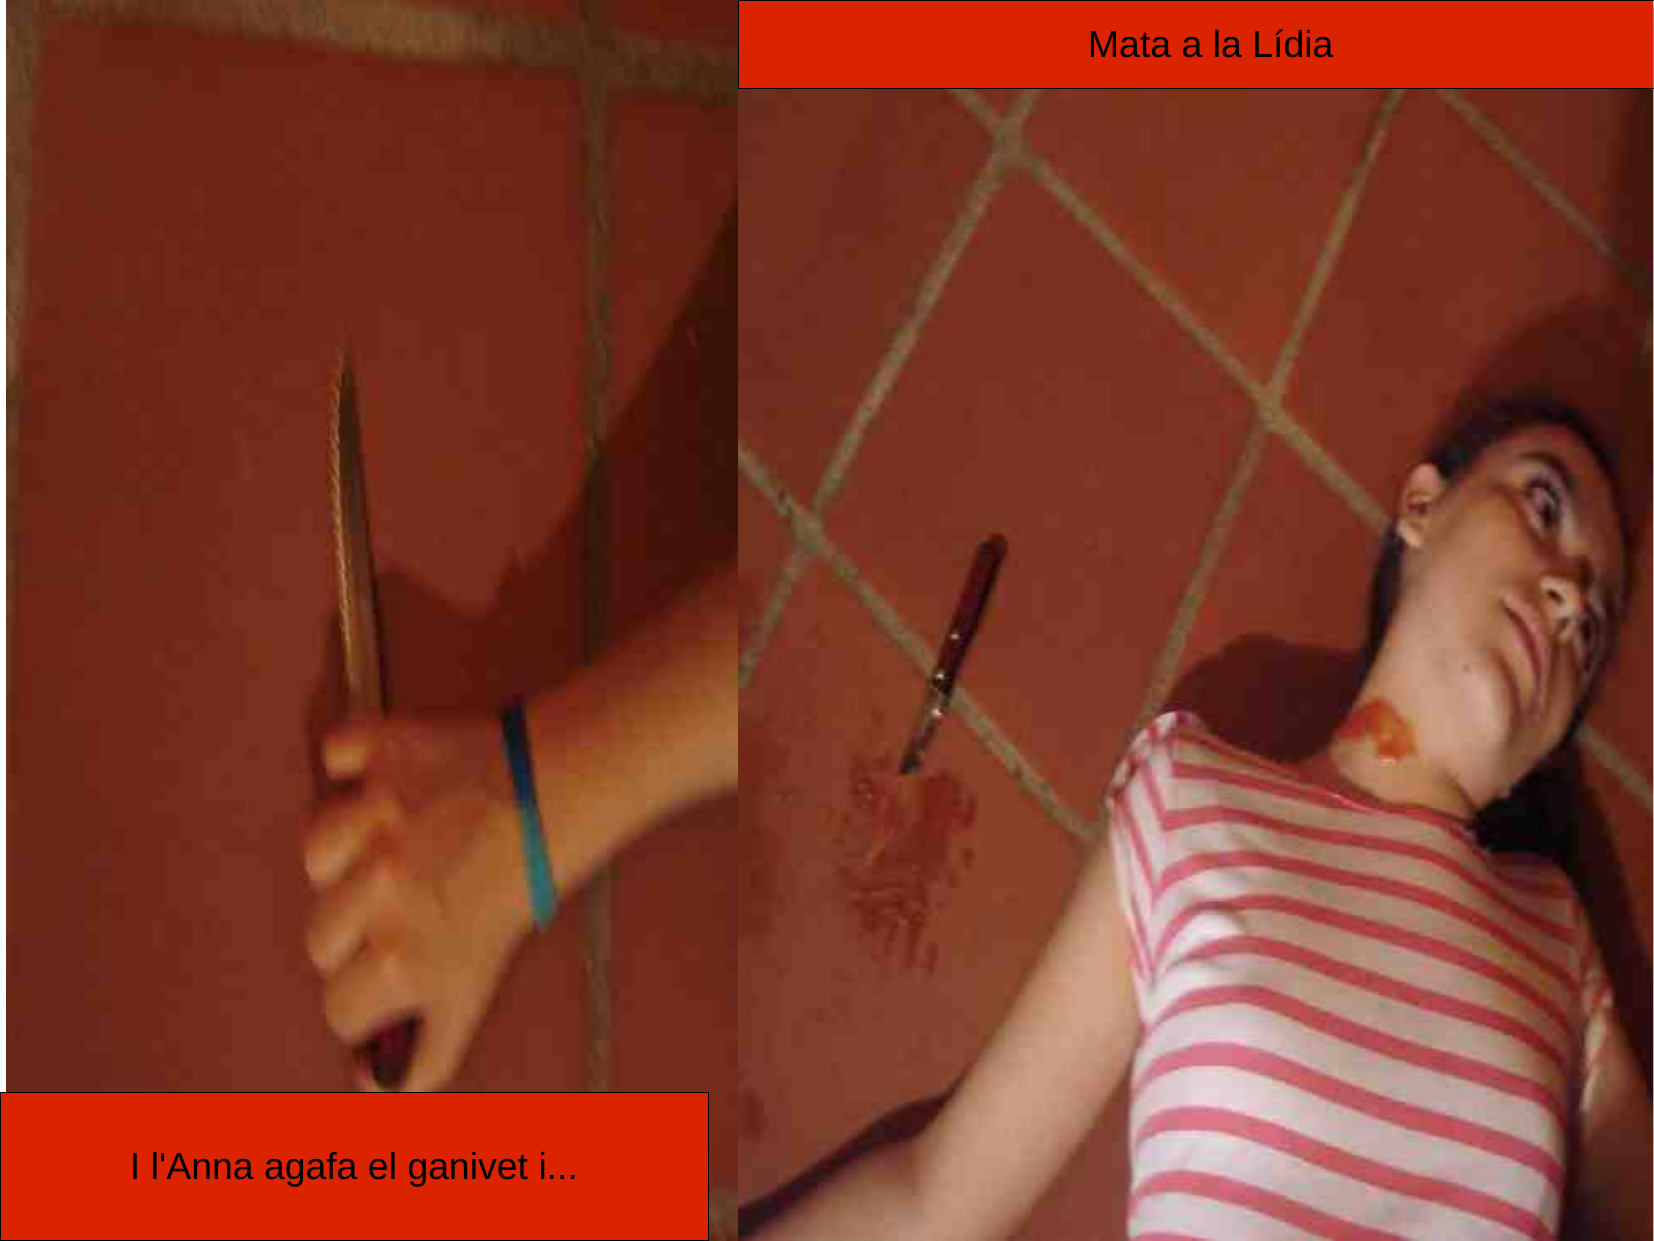

Mata a la Lídia
I l'Anna agafa el ganivet i...